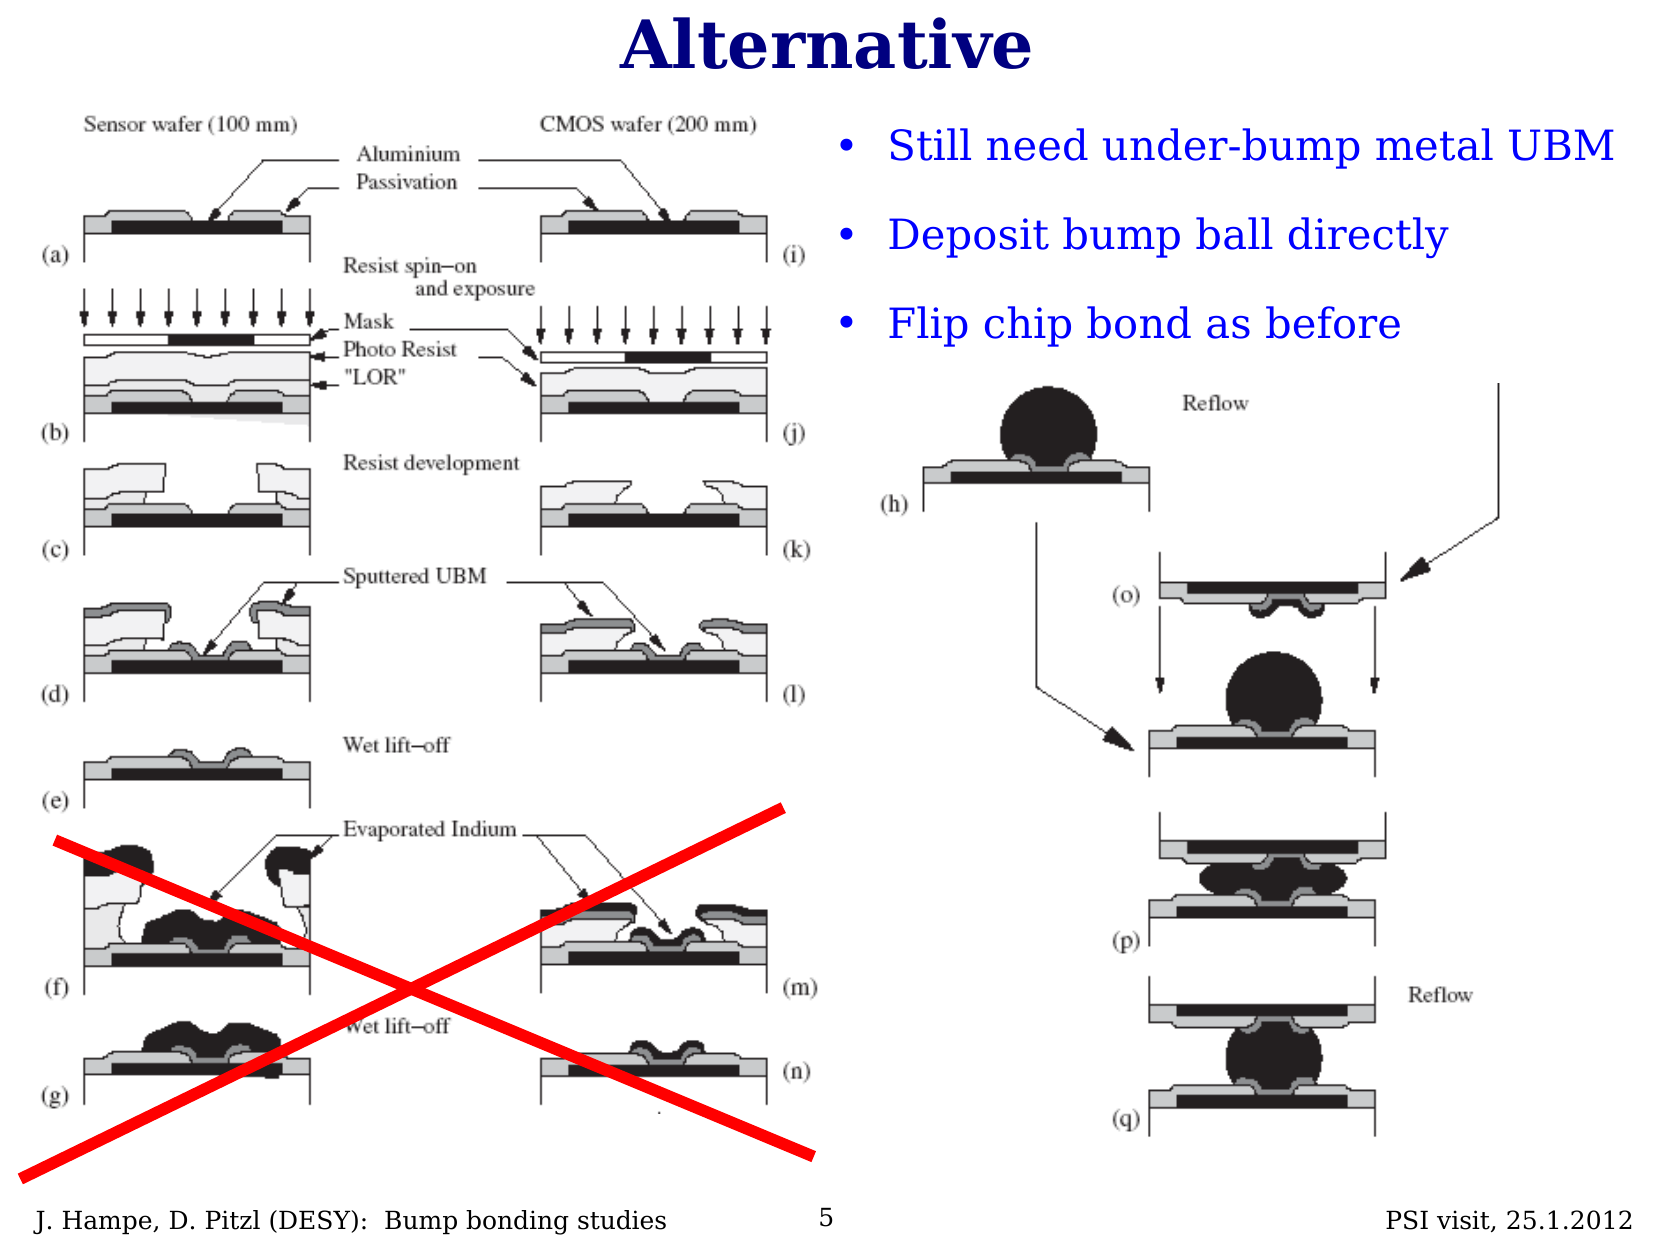

# Alternative
Still need under-bump metal UBM
Deposit bump ball directly
Flip chip bond as before